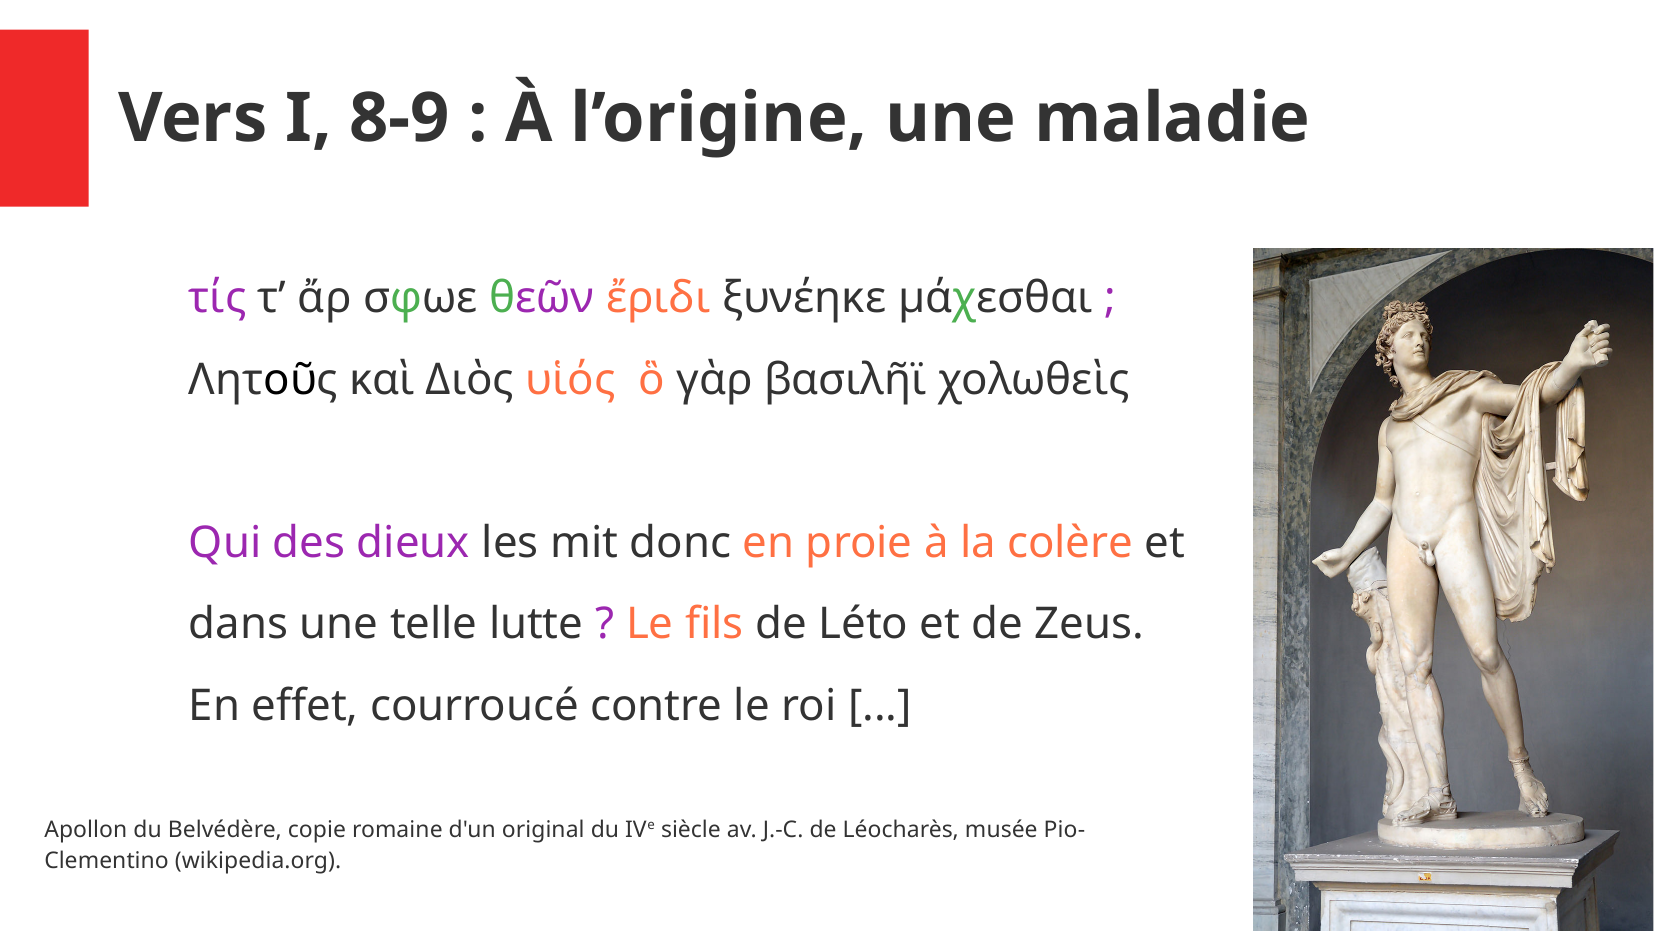

# Vers I, 8-9 : À l’origine, une maladie
τίς τ’ ἄρ σφωε θεῶν ἔριδι ξυνέηκε μάχεσθαι ;
Λητοῦς καὶ Διὸς υἱός ὃ γὰρ βασιλῆϊ χολωθεὶς
Qui des dieux les mit donc en proie à la colère et
dans une telle lutte ? Le fils de Léto et de Zeus.
En effet, courroucé contre le roi [...]
Apollon du Belvédère, copie romaine d'un original du IVe siècle av. J.-C. de Léocharès, musée Pio-Clementino (wikipedia.org).
2